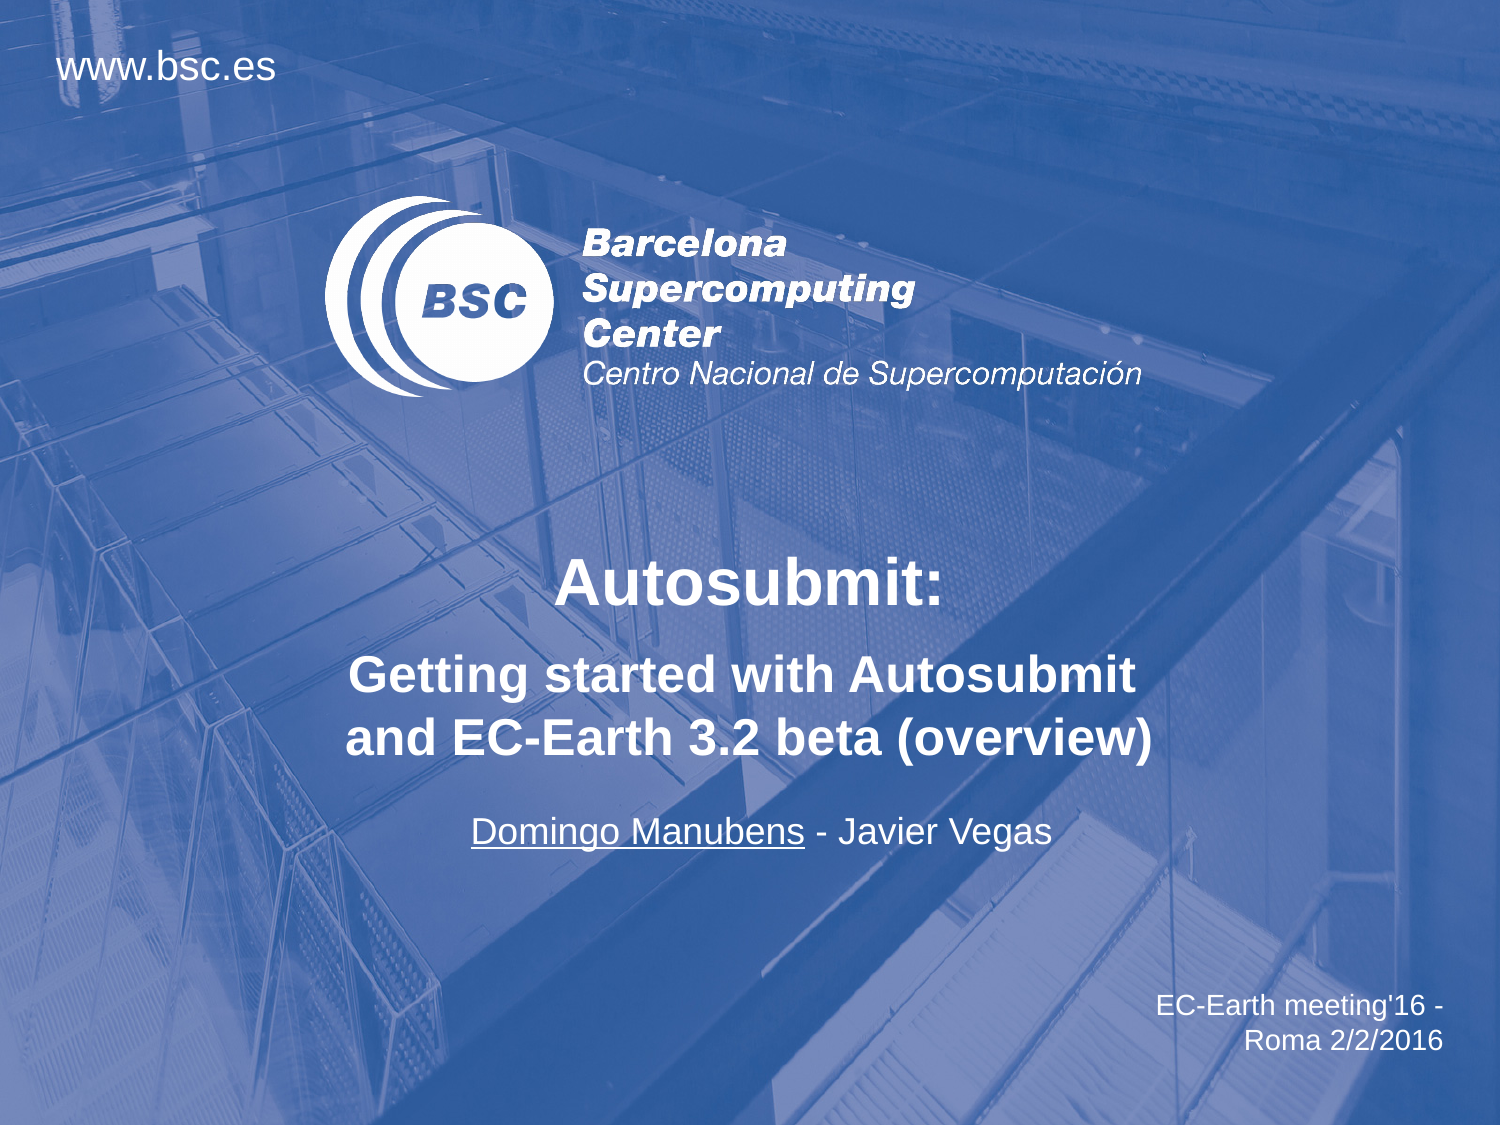

# Autosubmit:
Getting started with Autosubmit
and EC-Earth 3.2 beta (overview)
Domingo Manubens - Javier Vegas
EC-Earth meeting'16 - Roma 2/2/2016